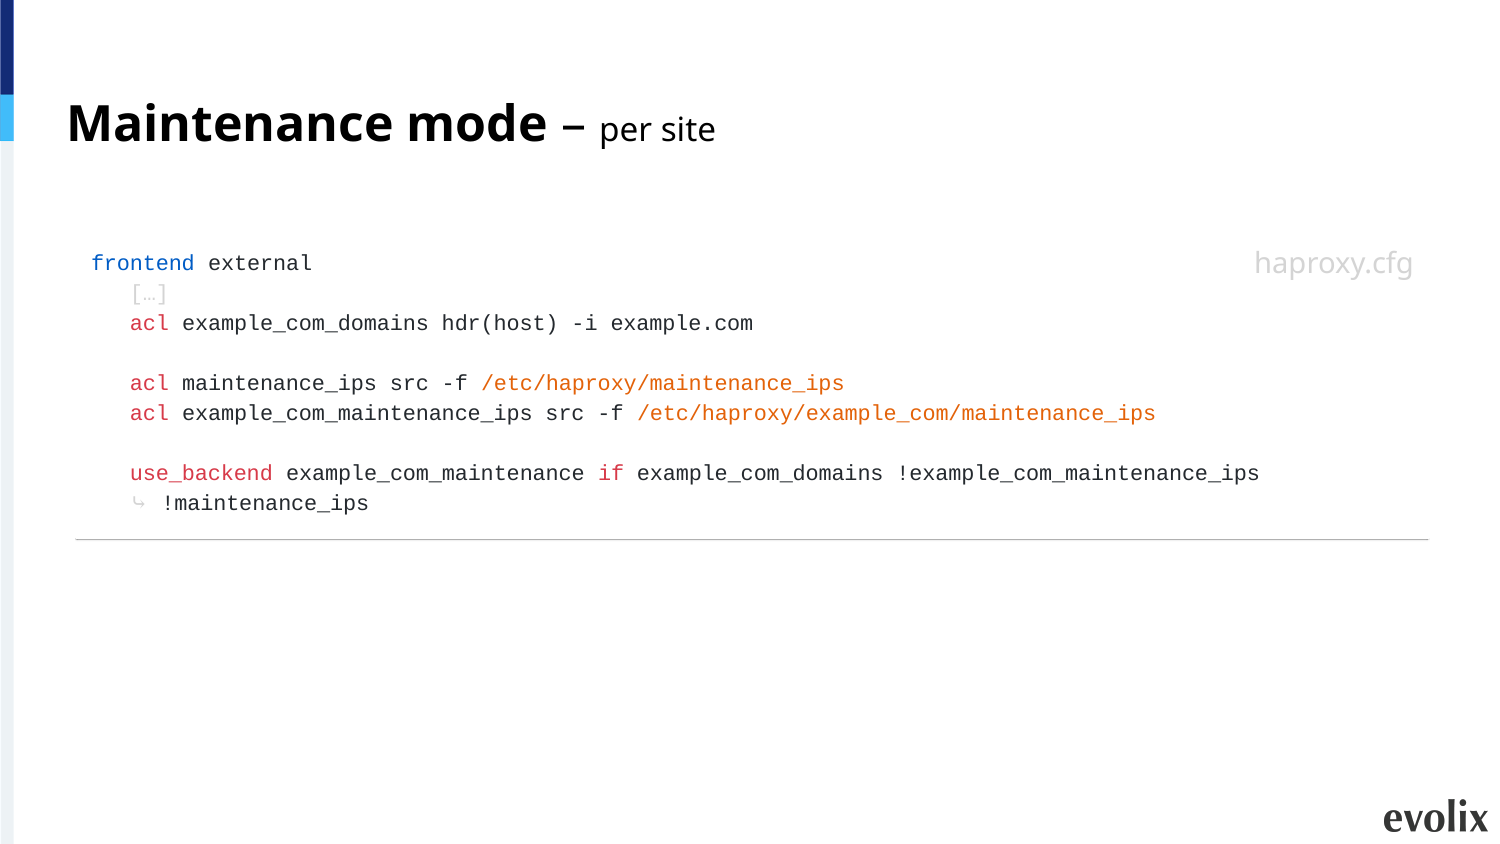

# Maintenance mode – per site
frontend external
 […]
 acl example_com_domains hdr(host) -i example.com
 acl maintenance_ips src -f /etc/haproxy/maintenance_ips
 acl example_com_maintenance_ips src -f /etc/haproxy/example_com/maintenance_ips
 use_backend example_com_maintenance if example_com_domains !example_com_maintenance_ips
 ⤷ !maintenance_ips
haproxy.cfg